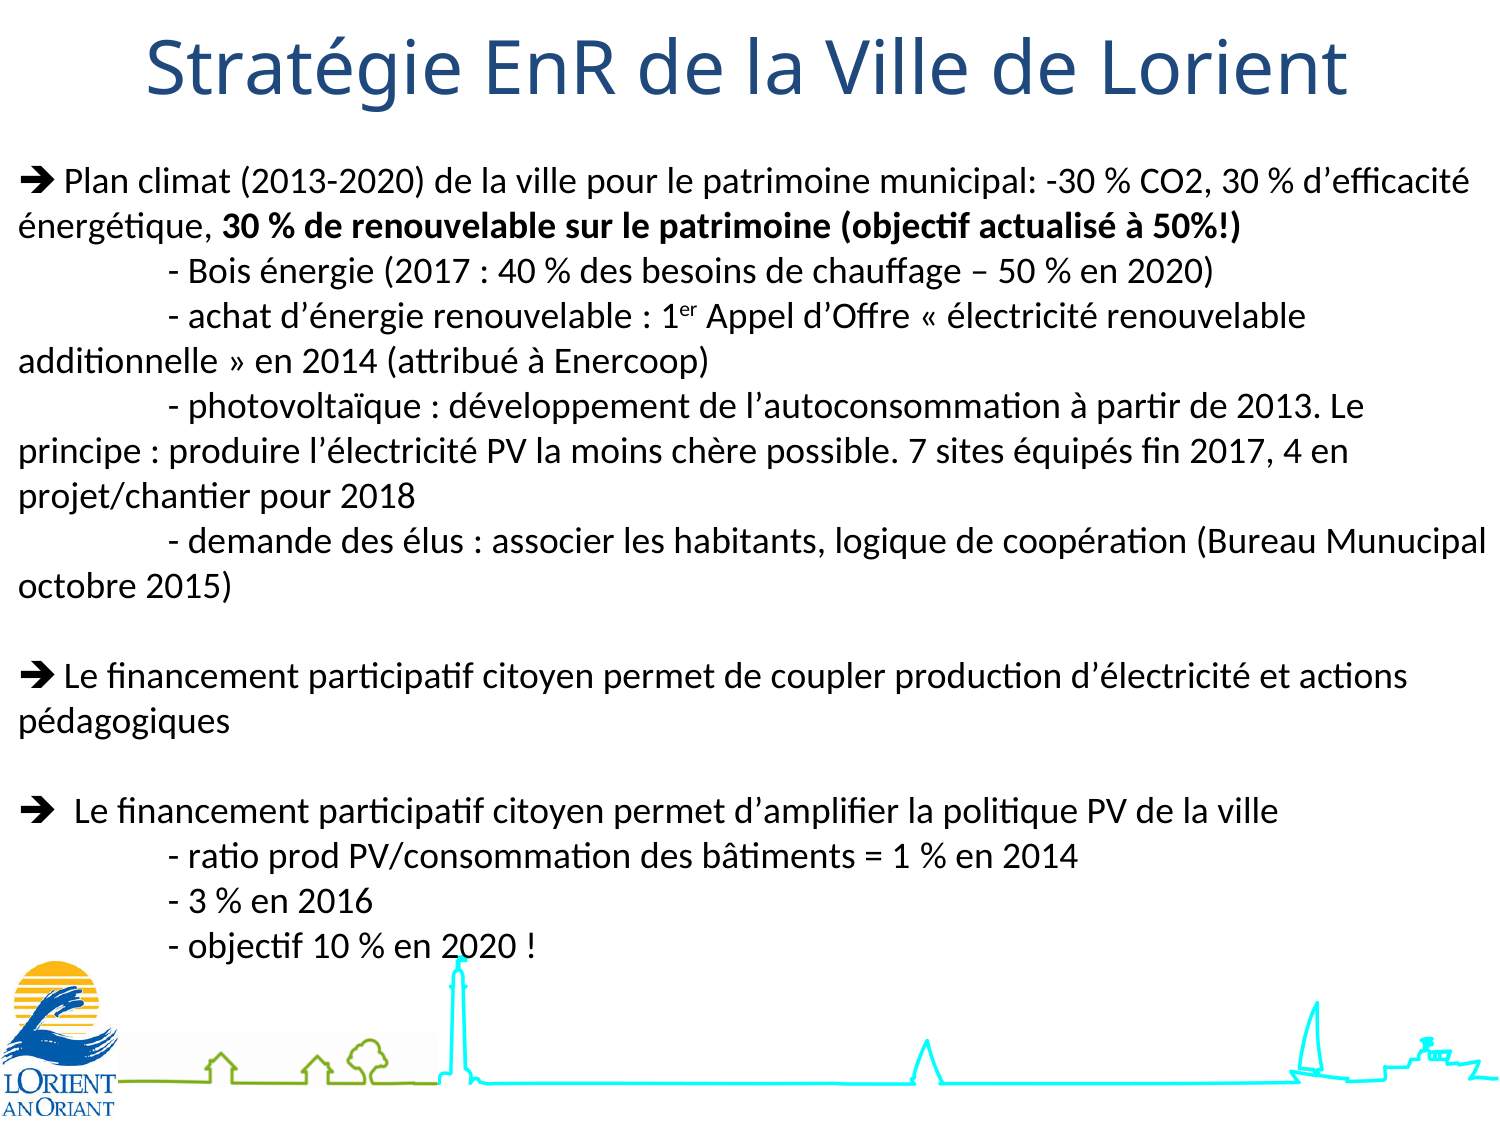

Stratégie EnR de la Ville de Lorient
 Plan climat (2013-2020) de la ville pour le patrimoine municipal: -30 % CO2, 30 % d’efficacité énergétique, 30 % de renouvelable sur le patrimoine (objectif actualisé à 50%!)
	- Bois énergie (2017 : 40 % des besoins de chauffage – 50 % en 2020)
	- achat d’énergie renouvelable : 1er Appel d’Offre « électricité renouvelable additionnelle » en 2014 (attribué à Enercoop)
	- photovoltaïque : développement de l’autoconsommation à partir de 2013. Le principe : produire l’électricité PV la moins chère possible. 7 sites équipés fin 2017, 4 en projet/chantier pour 2018
	- demande des élus : associer les habitants, logique de coopération (Bureau Munucipal octobre 2015)
 Le financement participatif citoyen permet de coupler production d’électricité et actions pédagogiques
 Le financement participatif citoyen permet d’amplifier la politique PV de la ville
	- ratio prod PV/consommation des bâtiments = 1 % en 2014
	- 3 % en 2016
	- objectif 10 % en 2020 !